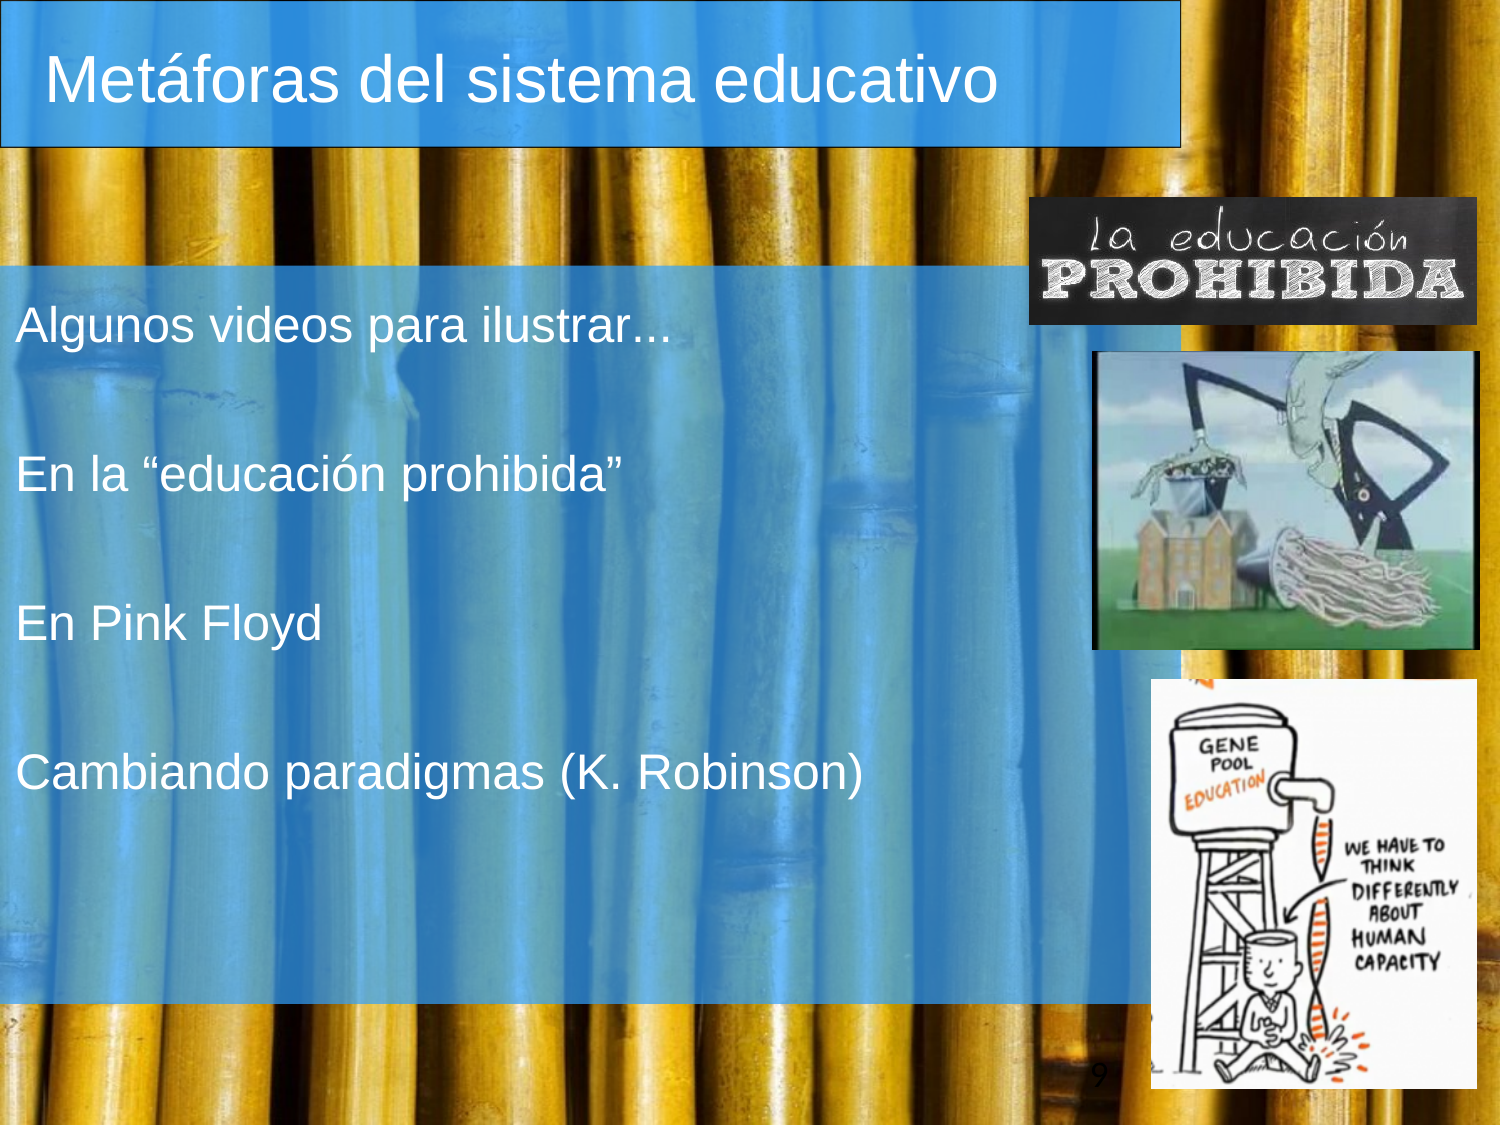

# Metáforas del sistema educativo
Algunos videos para ilustrar...
En la “educación prohibida”
En Pink Floyd
Cambiando paradigmas (K. Robinson)
9